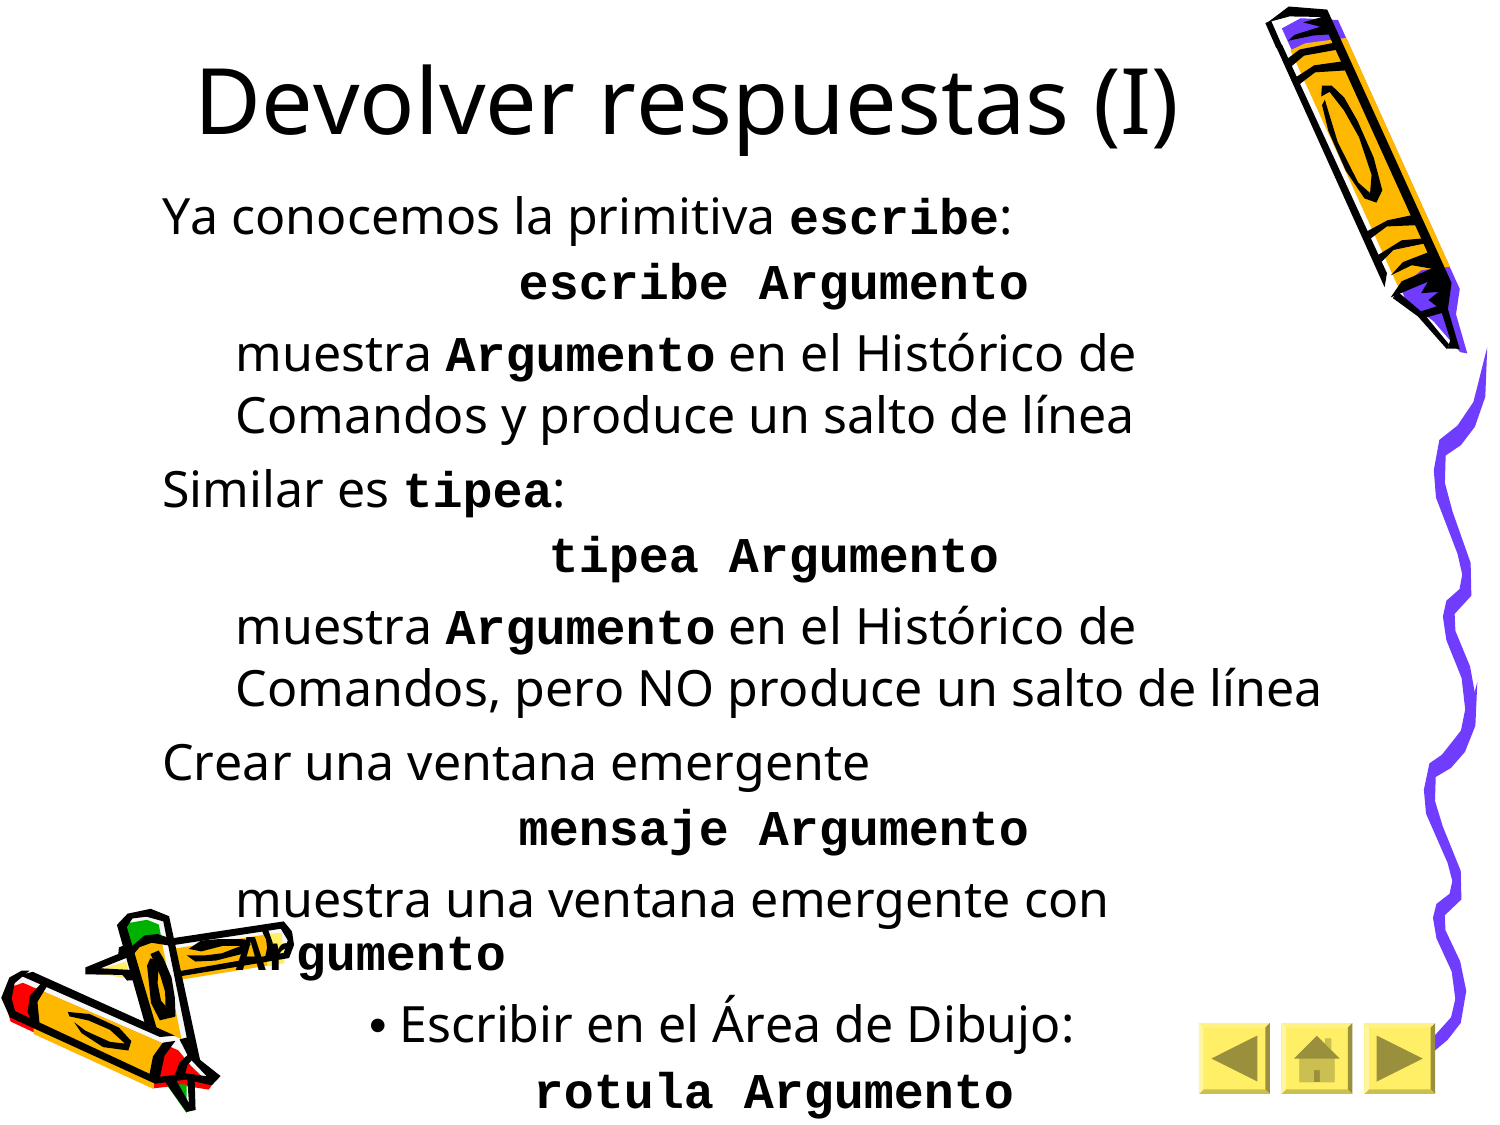

# Devolver respuestas (I)
Ya conocemos la primitiva escribe:
escribe Argumento
muestra Argumento en el Histórico de Comandos y produce un salto de línea
Similar es tipea:
tipea Argumento
muestra Argumento en el Histórico de Comandos, pero NO produce un salto de línea
Crear una ventana emergente
mensaje Argumento
muestra una ventana emergente con Argumento
			• Escribir en el Área de Dibujo:
rotula Argumento